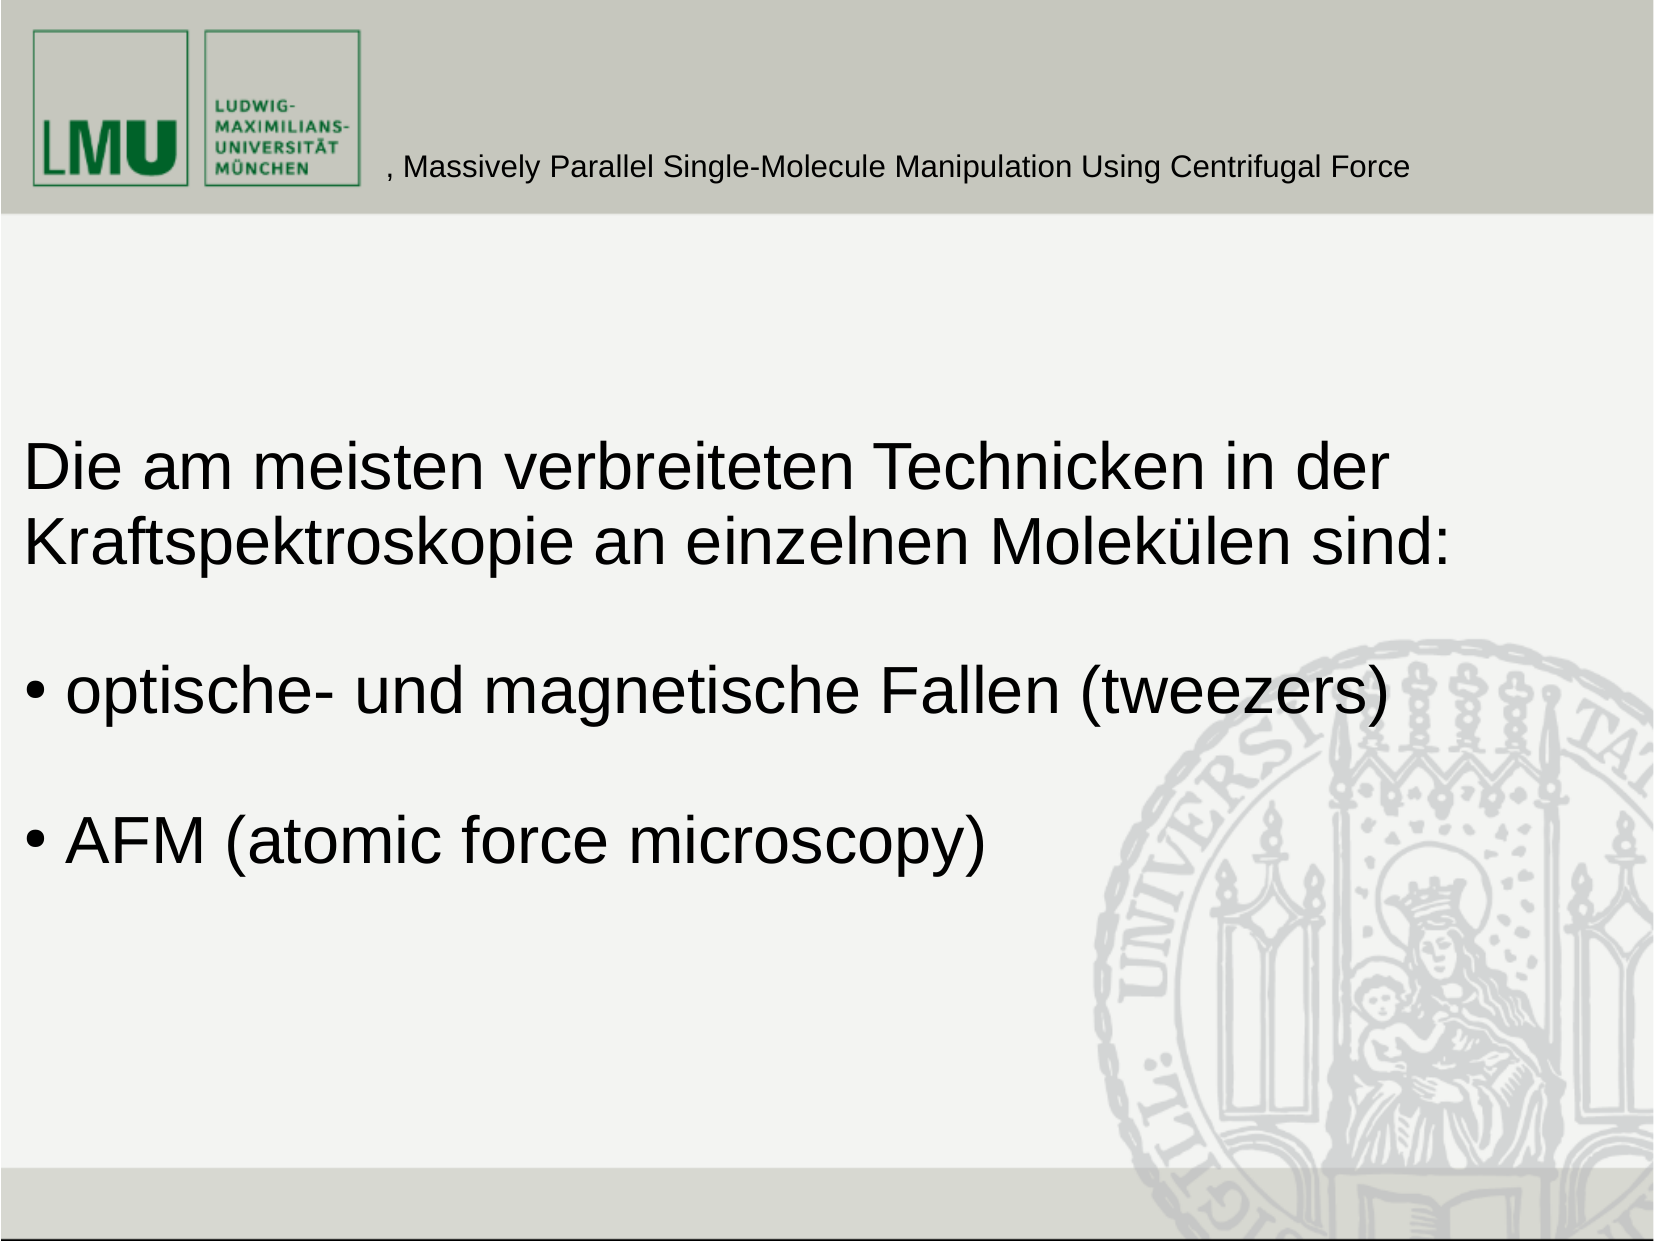

, Massively Parallel Single-Molecule Manipulation Using Centrifugal Force
Die am meisten verbreiteten Technicken in der Kraftspektroskopie an einzelnen Molekülen sind:
 optische- und magnetische Fallen (tweezers)
 AFM (atomic force microscopy)
#